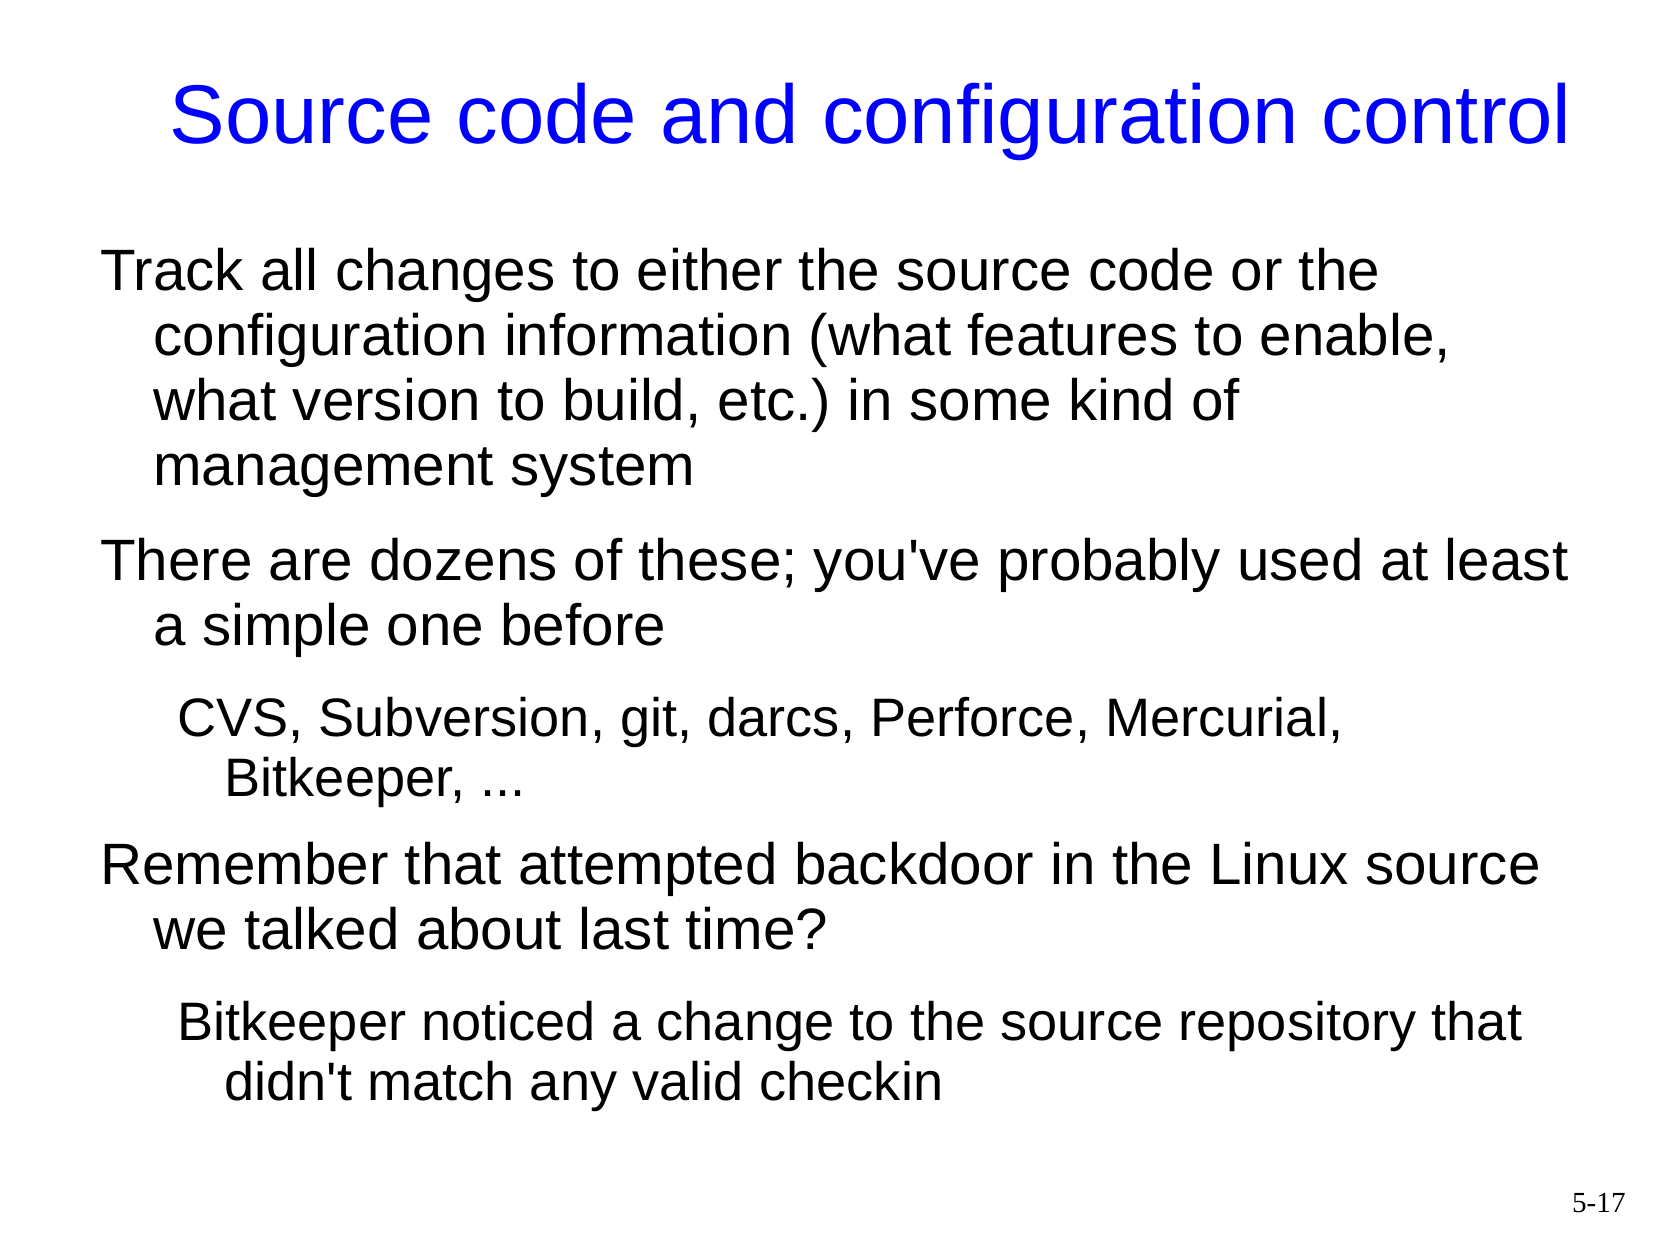

# Source code and configuration control
Track all changes to either the source code or the configuration information (what features to enable, what version to build, etc.) in some kind of management system
There are dozens of these; you've probably used at least a simple one before
CVS, Subversion, git, darcs, Perforce, Mercurial, Bitkeeper, ...
Remember that attempted backdoor in the Linux source we talked about last time?
Bitkeeper noticed a change to the source repository that didn't match any valid checkin